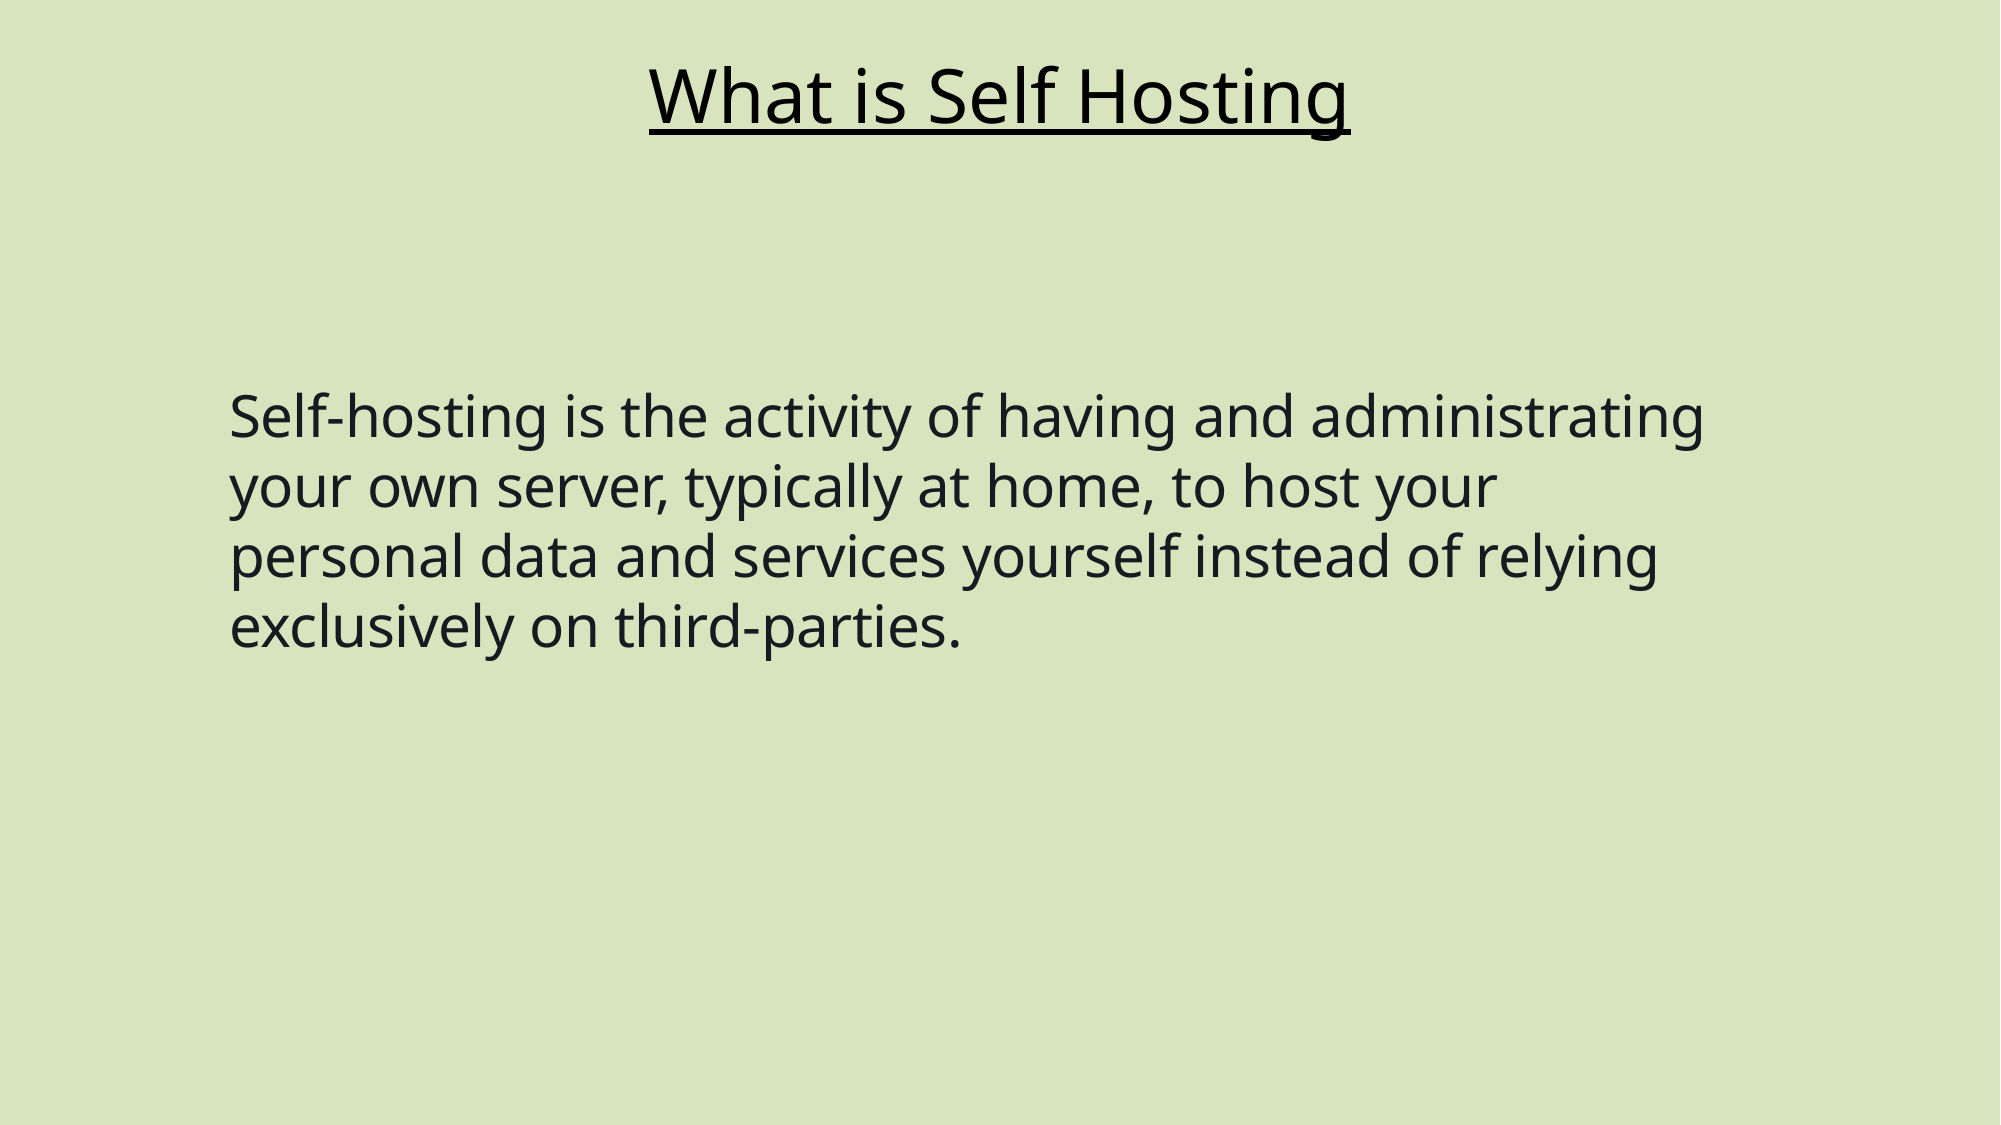

What is Self Hosting
Self-hosting is the activity of having and administrating your own server, typically at home, to host your personal data and services yourself instead of relying exclusively on third-parties.